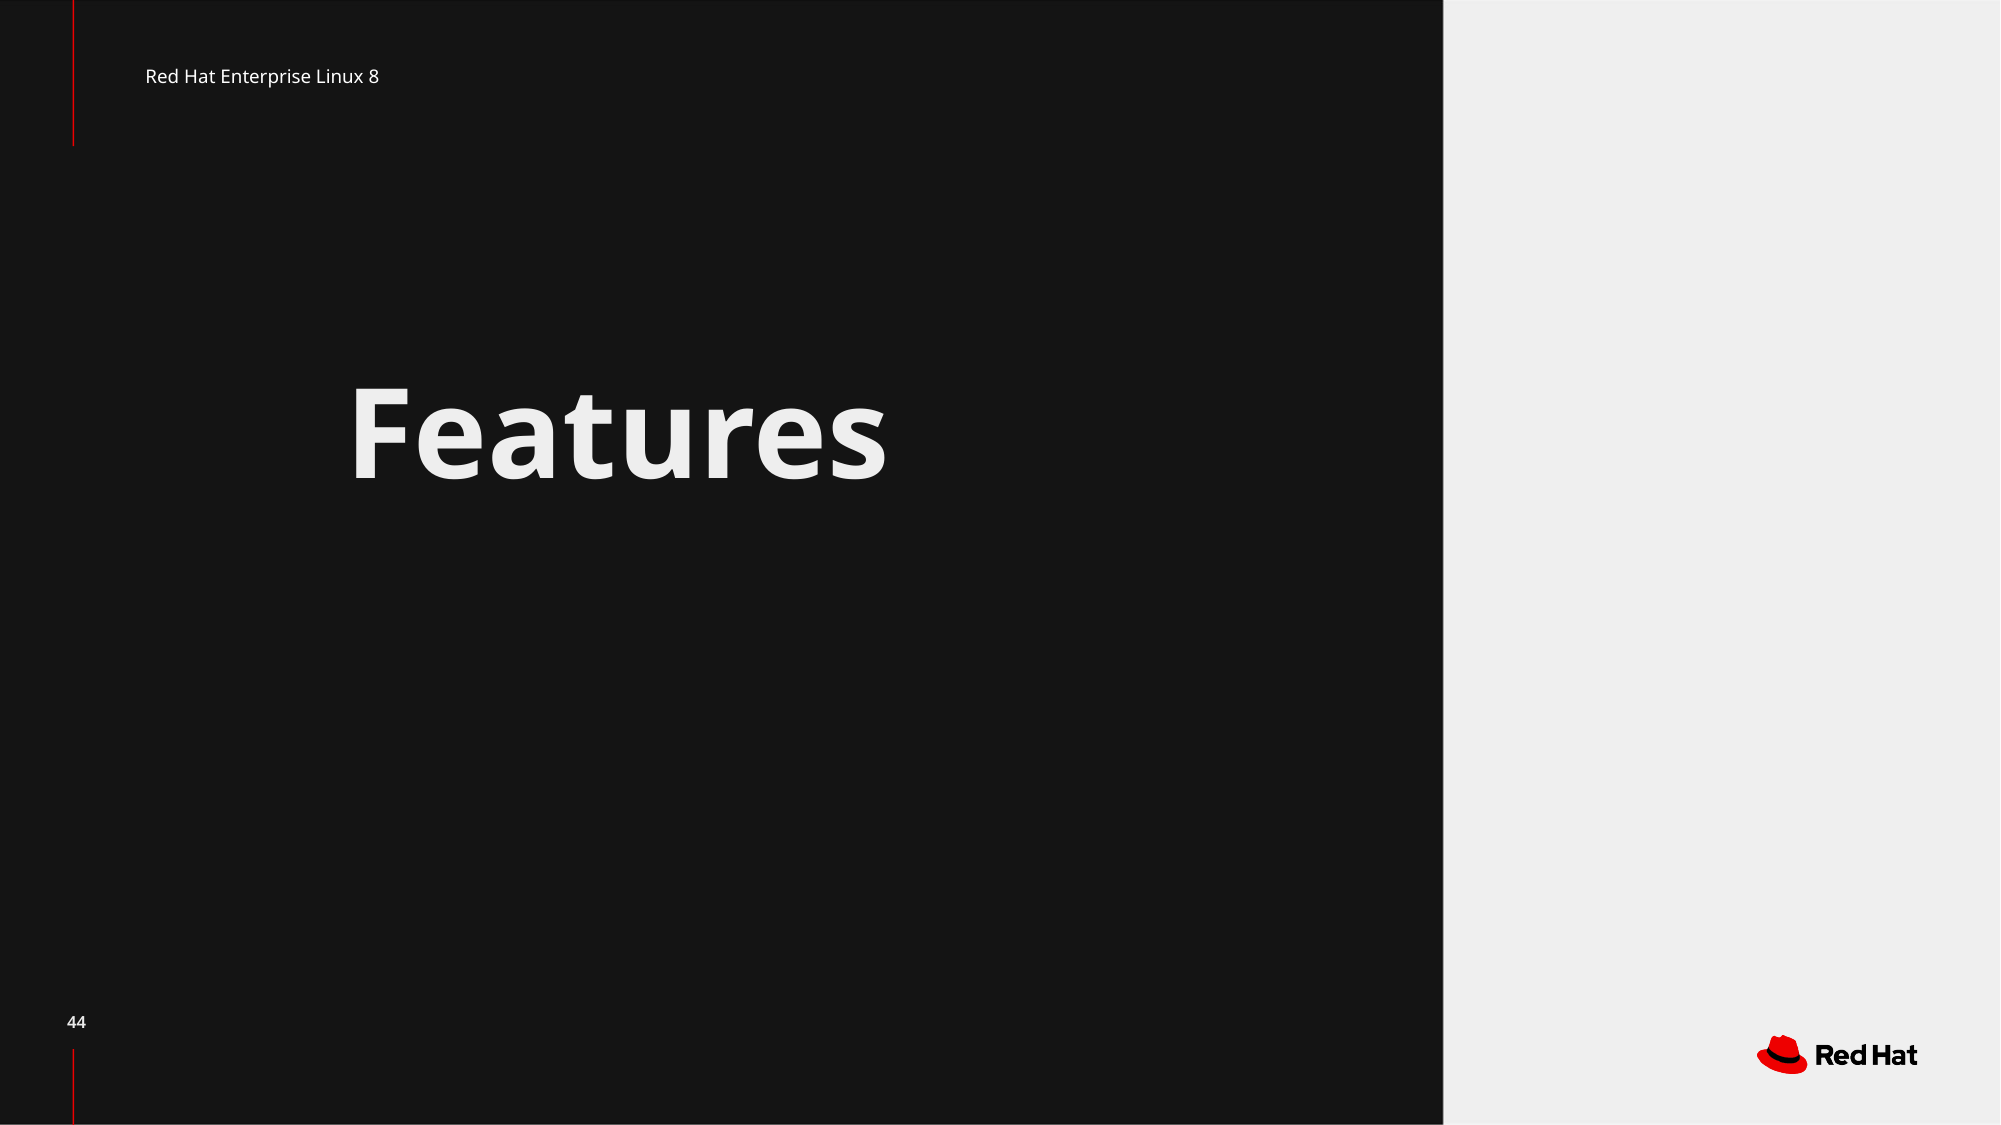

Red Hat Enterprise Linux 8
# Features
44